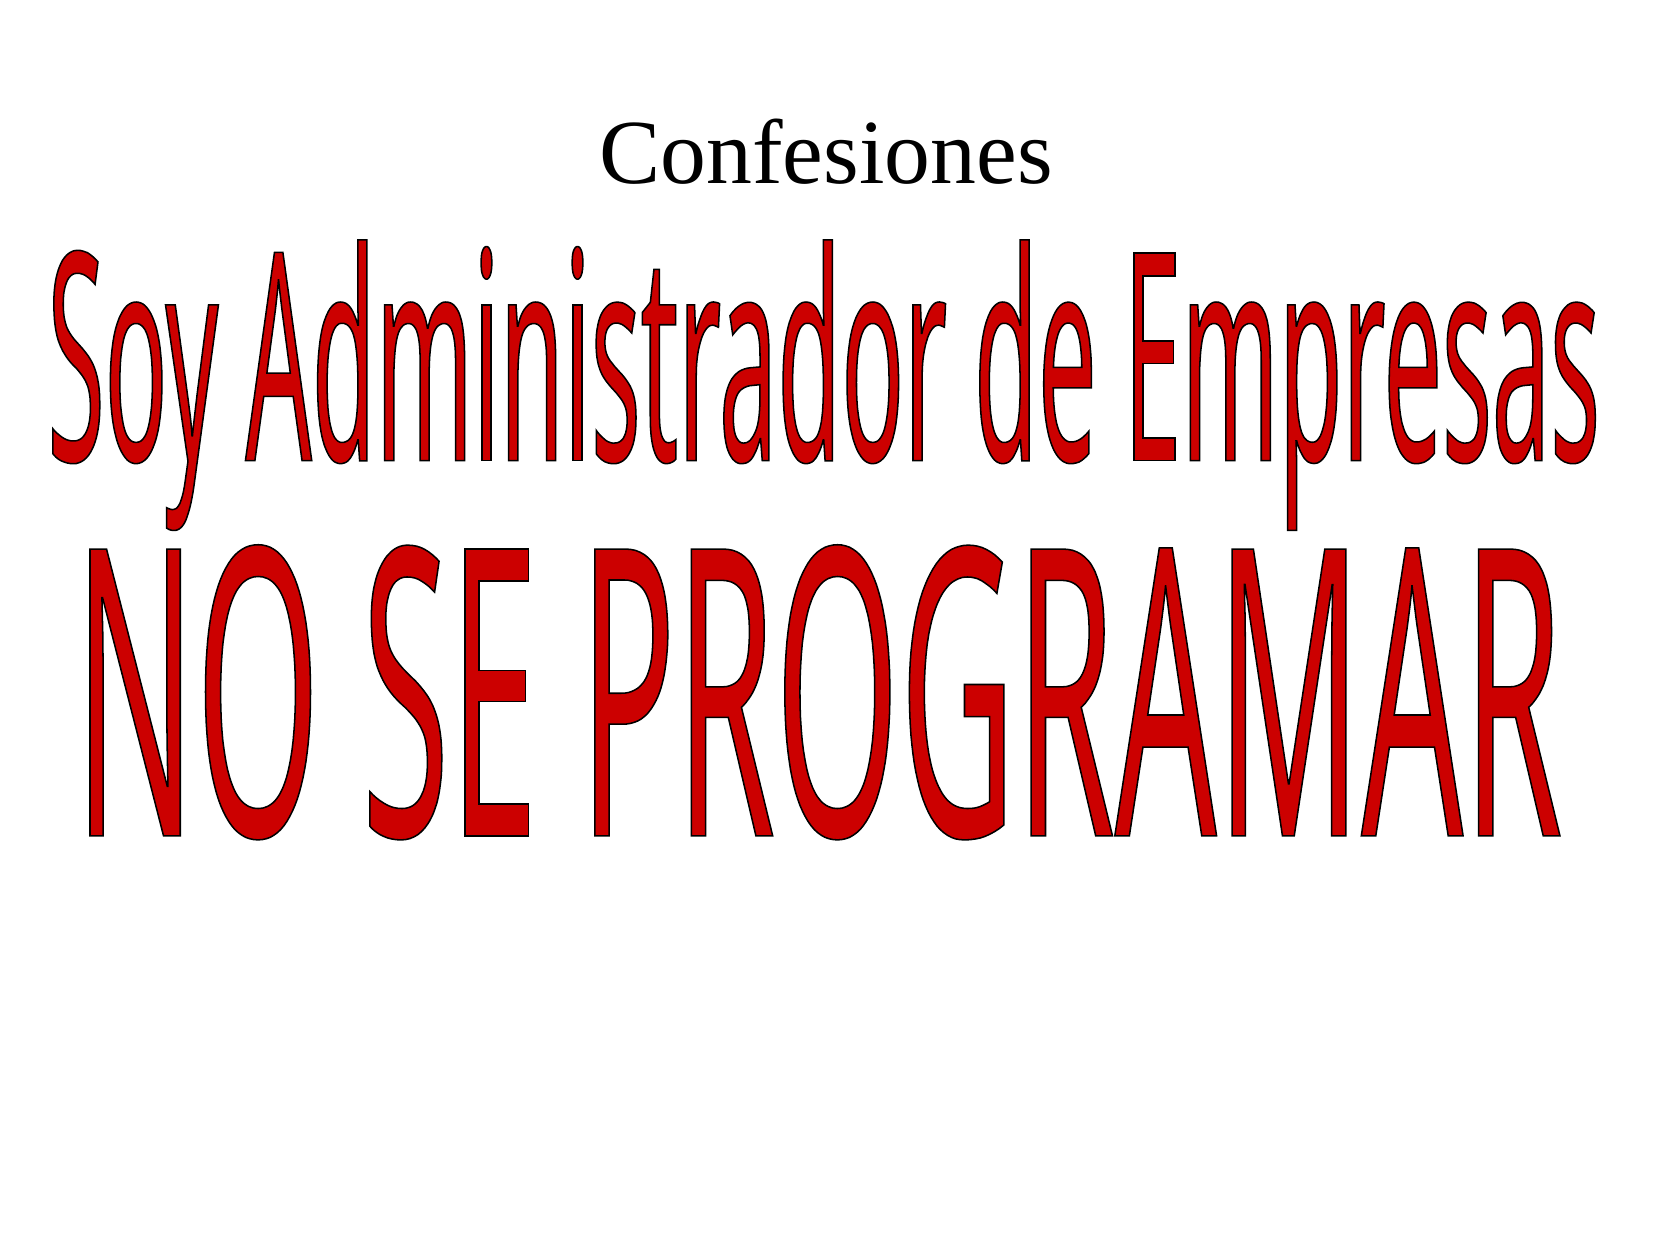

# Confesiones
Soy Administrador de Empresas
NO SE PROGRAMAR